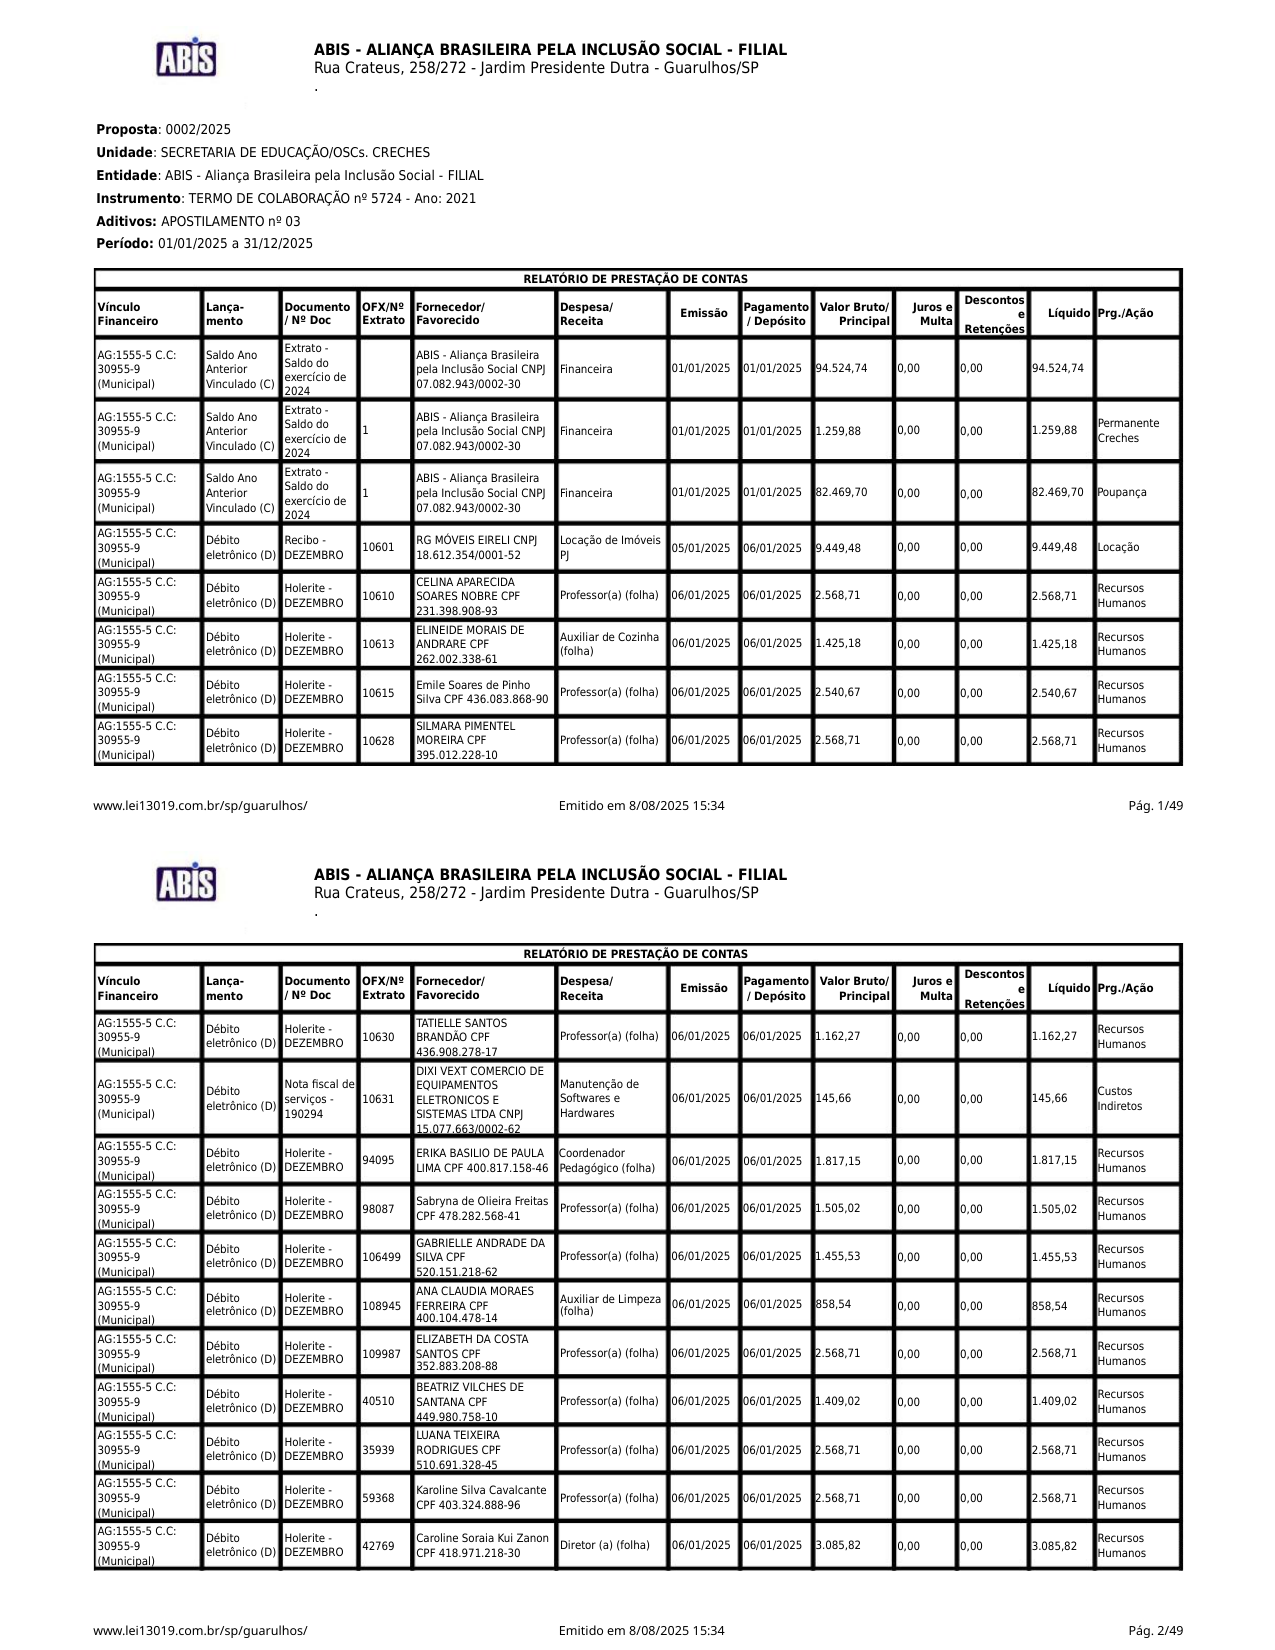

ABIS - ALIANÇA BRASILEIRA PELA INCLUSÃO SOCIAL - FILIAL
Rua Crateus, 258/272 - Jardim Presidente Dutra - Guarulhos/SP
.
Proposta: 0002/2025
Unidade: SECRETARIA DE EDUCAÇÃO/OSCs. CRECHES
Entidade: ABIS - Aliança Brasileira pela Inclusão Social - FILIAL
Instrumento: TERMO DE COLABORAÇÃO nº 5724 - Ano: 2021
Aditivos: APOSTILAMENTO nº 03
Período: 01/01/2025 a 31/12/2025
RELATÓRIO DE PRESTAÇÃO DE CONTAS
Descontos
e
Retenções
Vínculo
Financeiro
Lança-
mento
Documento OFX/Nº Fornecedor/
Despesa/
Receita
Pagamento Valor Bruto/
/ Depósito Principal
Juros e
Multa
Emissão
Líquido Prg./Ação
/ Nº Doc
Extrato Favorecido
Extrato -
Saldo do
exercício de
2024
AG:1555-5 C.C:
30955-9
(Municipal)
Saldo Ano
Anterior
Vinculado (C)
ABIS - Aliança Brasileira
pela Inclusão Social CNPJ Financeira
07.082.943/0002-30
01/01/2025 01/01/2025 94.524,74
01/01/2025 01/01/2025 1.259,88
0,00
0,00
0,00
0,00
94.524,74
Extrato -
Saldo do
exercício de
2024
AG:1555-5 C.C:
30955-9
(Municipal)
Saldo Ano
Anterior
Vinculado (C)
ABIS - Aliança Brasileira
pela Inclusão Social CNPJ Financeira
07.082.943/0002-30
Permanente
Creches
1
1
0,00
0,00
1.259,88
Extrato -
Saldo do
exercício de
2024
AG:1555-5 C.C:
30955-9
(Municipal)
Saldo Ano
Anterior
Vinculado (C)
ABIS - Aliança Brasileira
pela Inclusão Social CNPJ Financeira
07.082.943/0002-30
01/01/2025 01/01/2025 82.469,70
05/01/2025 06/01/2025 9.449,48
82.469,70 Poupança
AG:1555-5 C.C:
30955-9
(Municipal)
Débito
Recibo -
eletrônico (D) DEZEMBRO
RG MÓVEIS EIRELI CNPJ
18.612.354/0001-52
Locação de Imóveis
PJ
10601
10610
10613
10615
10628
0,00
0,00
0,00
0,00
0,00
0,00
0,00
0,00
0,00
0,00
9.449,48
2.568,71
1.425,18
2.540,67
2.568,71
Locação
AG:1555-5 C.C:
30955-9
(Municipal)
CELINA APARECIDA
SOARES NOBRE CPF
231.398.908-93
Débito
Holerite -
eletrônico (D) DEZEMBRO
Recursos
Humanos
Professor(a) (folha) 06/01/2025 06/01/2025 2.568,71
AG:1555-5 C.C:
30955-9
(Municipal)
ELINEIDE MORAIS DE
ANDRARE CPF
262.002.338-61
Débito
Holerite -
eletrônico (D) DEZEMBRO
Auxiliar de Cozinha
(folha)
Recursos
Humanos
06/01/2025 06/01/2025 1.425,18
AG:1555-5 C.C:
30955-9
(Municipal)
Débito
Holerite -
eletrônico (D) DEZEMBRO
Emile Soares de Pinho
Silva CPF 436.083.868-90
Recursos
Humanos
Professor(a) (folha) 06/01/2025 06/01/2025 2.540,67
Professor(a) (folha) 06/01/2025 06/01/2025 2.568,71
AG:1555-5 C.C:
30955-9
(Municipal)
SILMARA PIMENTEL
MOREIRA CPF
395.012.228-10
Débito
Holerite -
eletrônico (D) DEZEMBRO
Recursos
Humanos
www.lei13019.com.br/sp/guarulhos/
Emitido em 8/08/2025 15:34
Pág. 1/49
ABIS - ALIANÇA BRASILEIRA PELA INCLUSÃO SOCIAL - FILIAL
Rua Crateus, 258/272 - Jardim Presidente Dutra - Guarulhos/SP
.
RELATÓRIO DE PRESTAÇÃO DE CONTAS
Descontos
e
Retenções
Vínculo
Financeiro
Lança-
mento
Documento OFX/Nº Fornecedor/
Despesa/
Receita
Pagamento Valor Bruto/
/ Depósito Principal
Juros e
Multa
Emissão
Líquido Prg./Ação
/ Nº Doc
Extrato Favorecido
AG:1555-5 C.C:
30955-9
(Municipal)
TATIELLE SANTOS
BRANDÃO CPF
436.908.278-17
Débito
Holerite -
Recursos
Humanos
10630
10631
Professor(a) (folha) 06/01/2025 06/01/2025 1.162,27
0,00
0,00
0,00
0,00
1.162,27
eletrônico (D) DEZEMBRO
DIXI VEXT COMERCIO DE
EQUIPAMENTOS
ELETRONICOS E
SISTEMAS LTDA CNPJ
15.077.663/0002-62
AG:1555-5 C.C:
30955-9
(Municipal)
Nota ﬁscal de
serviços -
190294
Manutenção de
Débito
eletrônico (D)
Custos
Indiretos
Softwares e
Hardwares
06/01/2025 06/01/2025 145,66
06/01/2025 06/01/2025 1.817,15
145,66
AG:1555-5 C.C:
30955-9
(Municipal)
Débito
Holerite -
ERIKA BASILIO DE PAULA Coordenador
LIMA CPF 400.817.158-46 Pedagógico (folha)
Recursos
Humanos
94095
98087
0,00
0,00
0,00
0,00
0,00
0,00
0,00
0,00
0,00
0,00
0,00
0,00
0,00
0,00
0,00
0,00
0,00
0,00
1.817,15
1.505,02
1.455,53
858,54
eletrônico (D) DEZEMBRO
AG:1555-5 C.C:
30955-9
(Municipal)
Débito
Holerite -
Sabryna de Olieira Freitas
CPF 478.282.568-41
Recursos
Humanos
Professor(a) (folha) 06/01/2025 06/01/2025 1.505,02
eletrônico (D) DEZEMBRO
AG:1555-5 C.C:
30955-9
(Municipal)
GABRIELLE ANDRADE DA
106499 SILVA CPF
520.151.218-62
Débito
Holerite -
Recursos
Humanos
Professor(a) (folha) 06/01/2025 06/01/2025 1.455,53
Auxiliar de Limpeza
eletrônico (D) DEZEMBRO
AG:1555-5 C.C:
30955-9
(Municipal)
ANA CLAUDIA MORAES
108945 FERREIRA CPF
Débito
Holerite -
Recursos
Humanos
06/01/2025 06/01/2025 858,54
eletrônico (D) DEZEMBRO
(folha)
400.104.478-14
AG:1555-5 C.C:
30955-9
(Municipal)
ELIZABETH DA COSTA
109987 SANTOS CPF
Débito
Holerite -
Recursos
Humanos
Professor(a) (folha) 06/01/2025 06/01/2025 2.568,71
Professor(a) (folha) 06/01/2025 06/01/2025 1.409,02
Professor(a) (folha) 06/01/2025 06/01/2025 2.568,71
Professor(a) (folha) 06/01/2025 06/01/2025 2.568,71
2.568,71
1.409,02
2.568,71
2.568,71
3.085,82
eletrônico (D) DEZEMBRO
352.883.208-88
AG:1555-5 C.C:
30955-9
(Municipal)
BEATRIZ VILCHES DE
SANTANA CPF
449.980.758-10
Débito
Holerite -
Recursos
Humanos
40510
35939
59368
42769
eletrônico (D) DEZEMBRO
AG:1555-5 C.C:
30955-9
(Municipal)
LUANA TEIXEIRA
RODRIGUES CPF
510.691.328-45
Débito
Holerite -
Recursos
Humanos
eletrônico (D) DEZEMBRO
AG:1555-5 C.C:
30955-9
(Municipal)
Débito
Holerite -
Karoline Silva Cavalcante
CPF 403.324.888-96
Recursos
Humanos
eletrônico (D) DEZEMBRO
AG:1555-5 C.C:
30955-9
(Municipal)
Débito
Holerite -
Caroline Soraia Kui Zanon
CPF 418.971.218-30
Recursos
Humanos
Diretor (a) (folha)
06/01/2025 06/01/2025 3.085,82
eletrônico (D) DEZEMBRO
www.lei13019.com.br/sp/guarulhos/
Emitido em 8/08/2025 15:34
Pág. 2/49